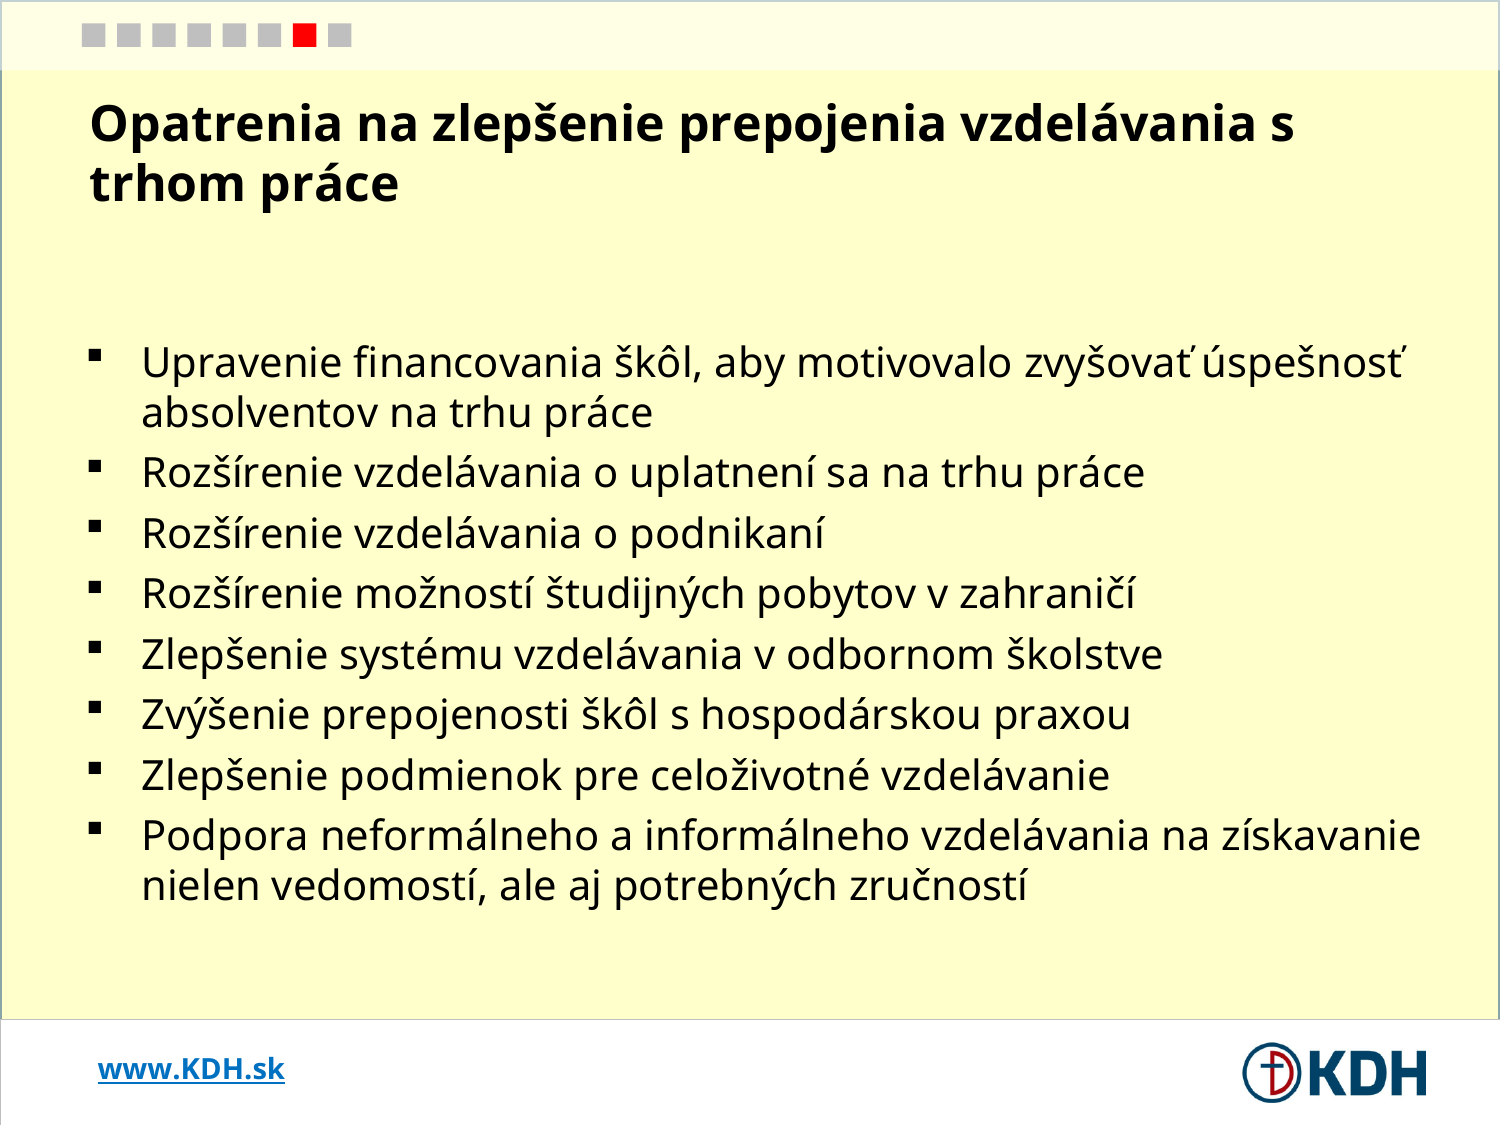

Opatrenia na zlepšenie prepojenia vzdelávania s trhom práce
# Upravenie financovania škôl, aby motivovalo zvyšovať úspešnosť absolventov na trhu práce
Rozšírenie vzdelávania o uplatnení sa na trhu práce
Rozšírenie vzdelávania o podnikaní
Rozšírenie možností študijných pobytov v zahraničí
Zlepšenie systému vzdelávania v odbornom školstve
Zvýšenie prepojenosti škôl s hospodárskou praxou
Zlepšenie podmienok pre celoživotné vzdelávanie
Podpora neformálneho a informálneho vzdelávania na získavanie nielen vedomostí, ale aj potrebných zručností